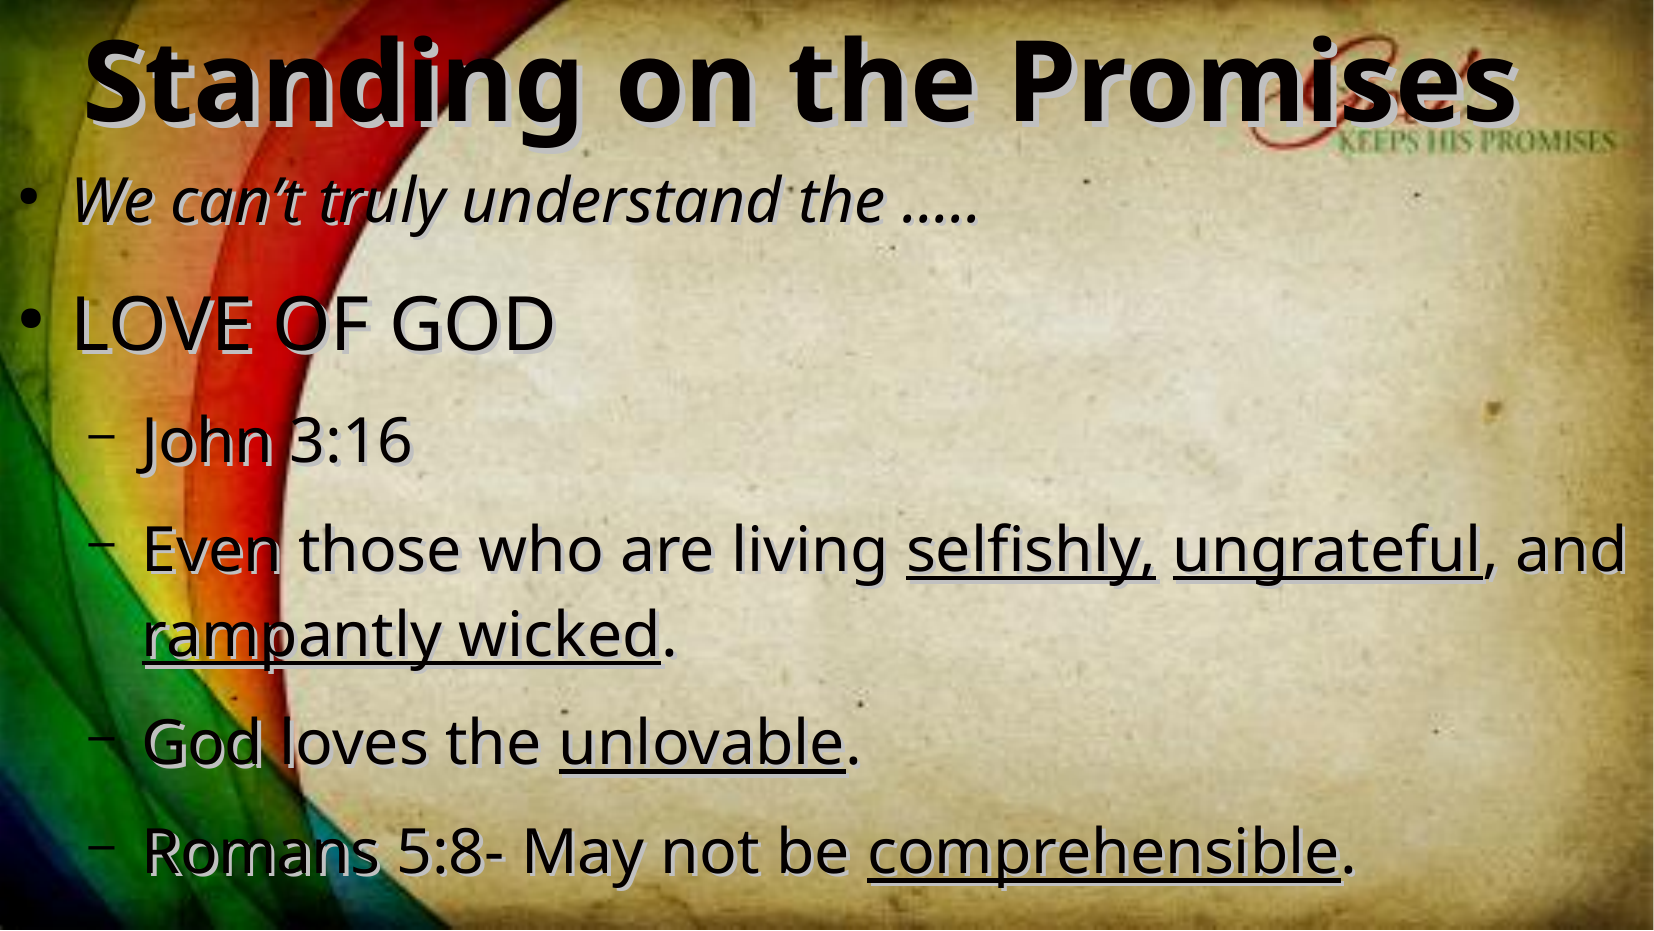

# Standing on the Promises
We can’t truly understand the …..
LOVE OF GOD
John 3:16
Even those who are living selfishly, ungrateful, and rampantly wicked.
God loves the unlovable.
Romans 5:8- May not be comprehensible.